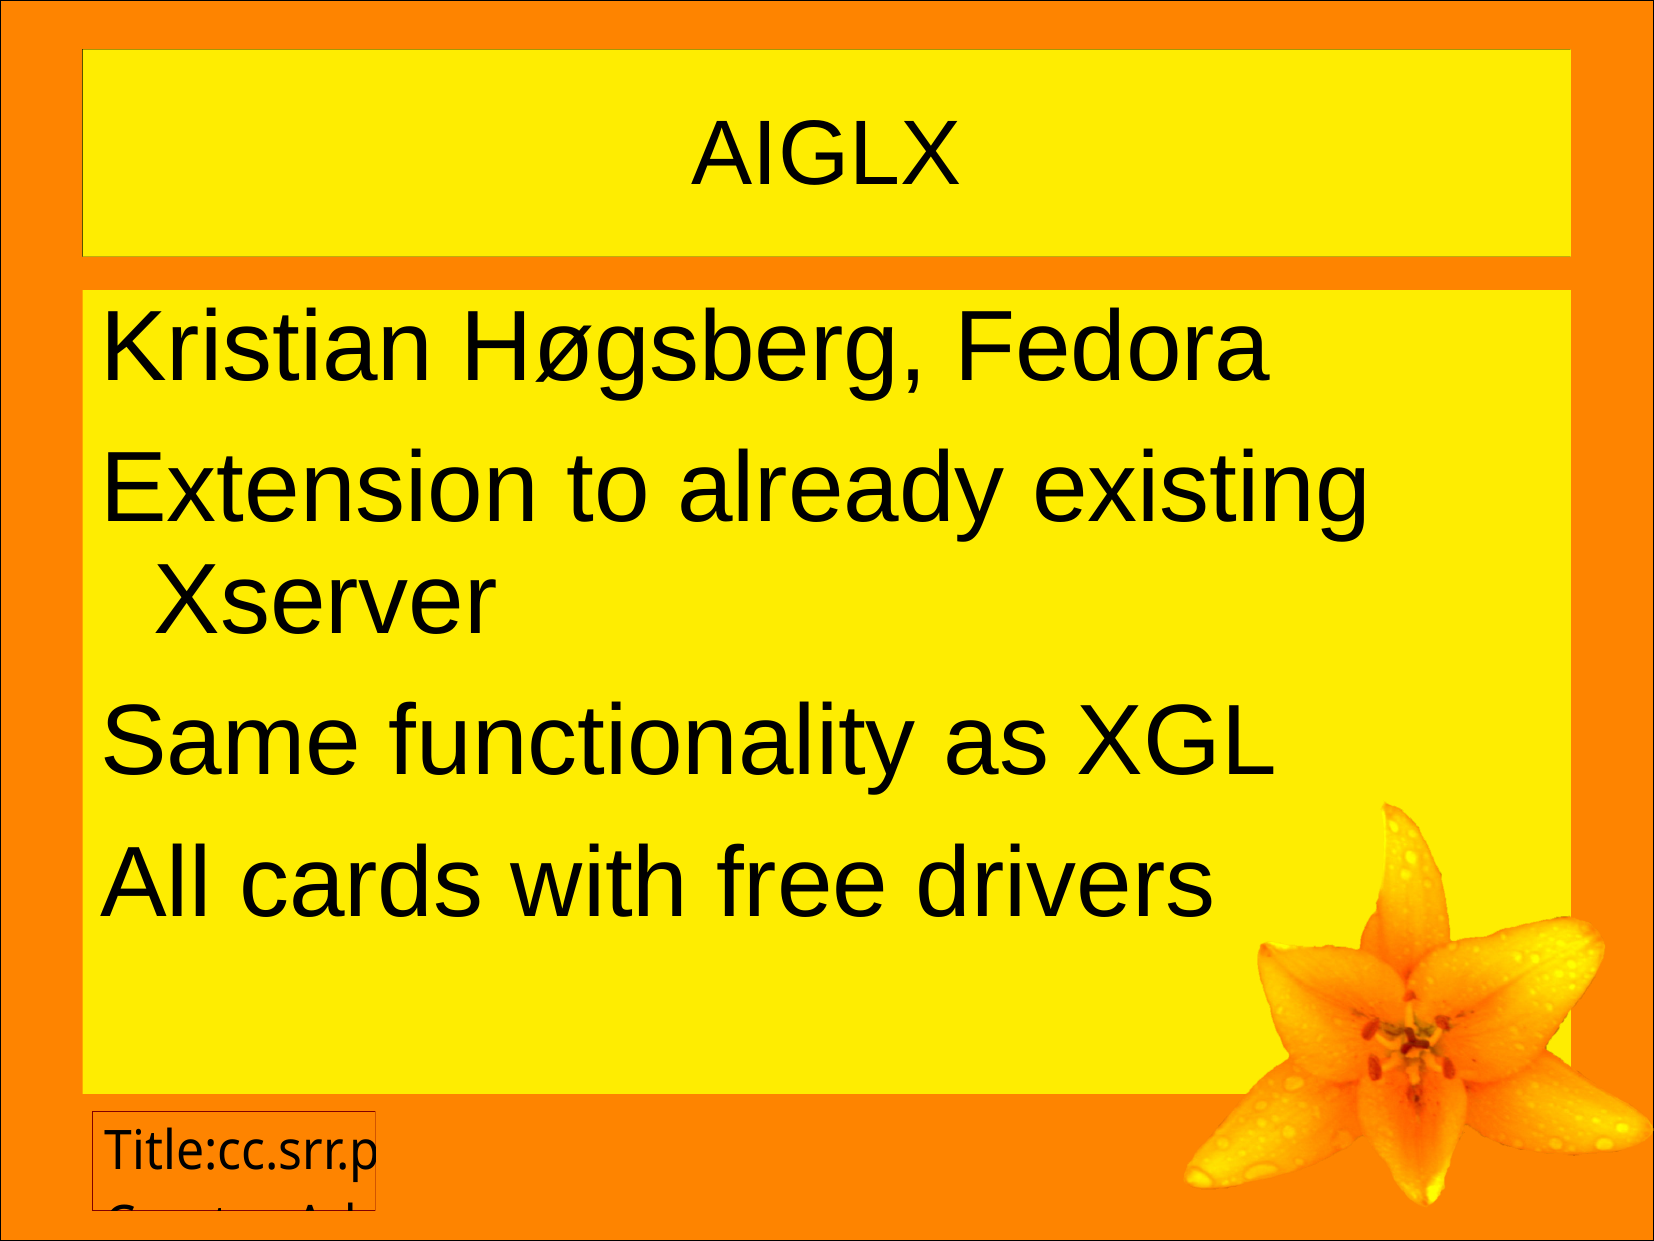

# AIGLX
Kristian Høgsberg, Fedora
Extension to already existing Xserver
Same functionality as XGL
All cards with free drivers